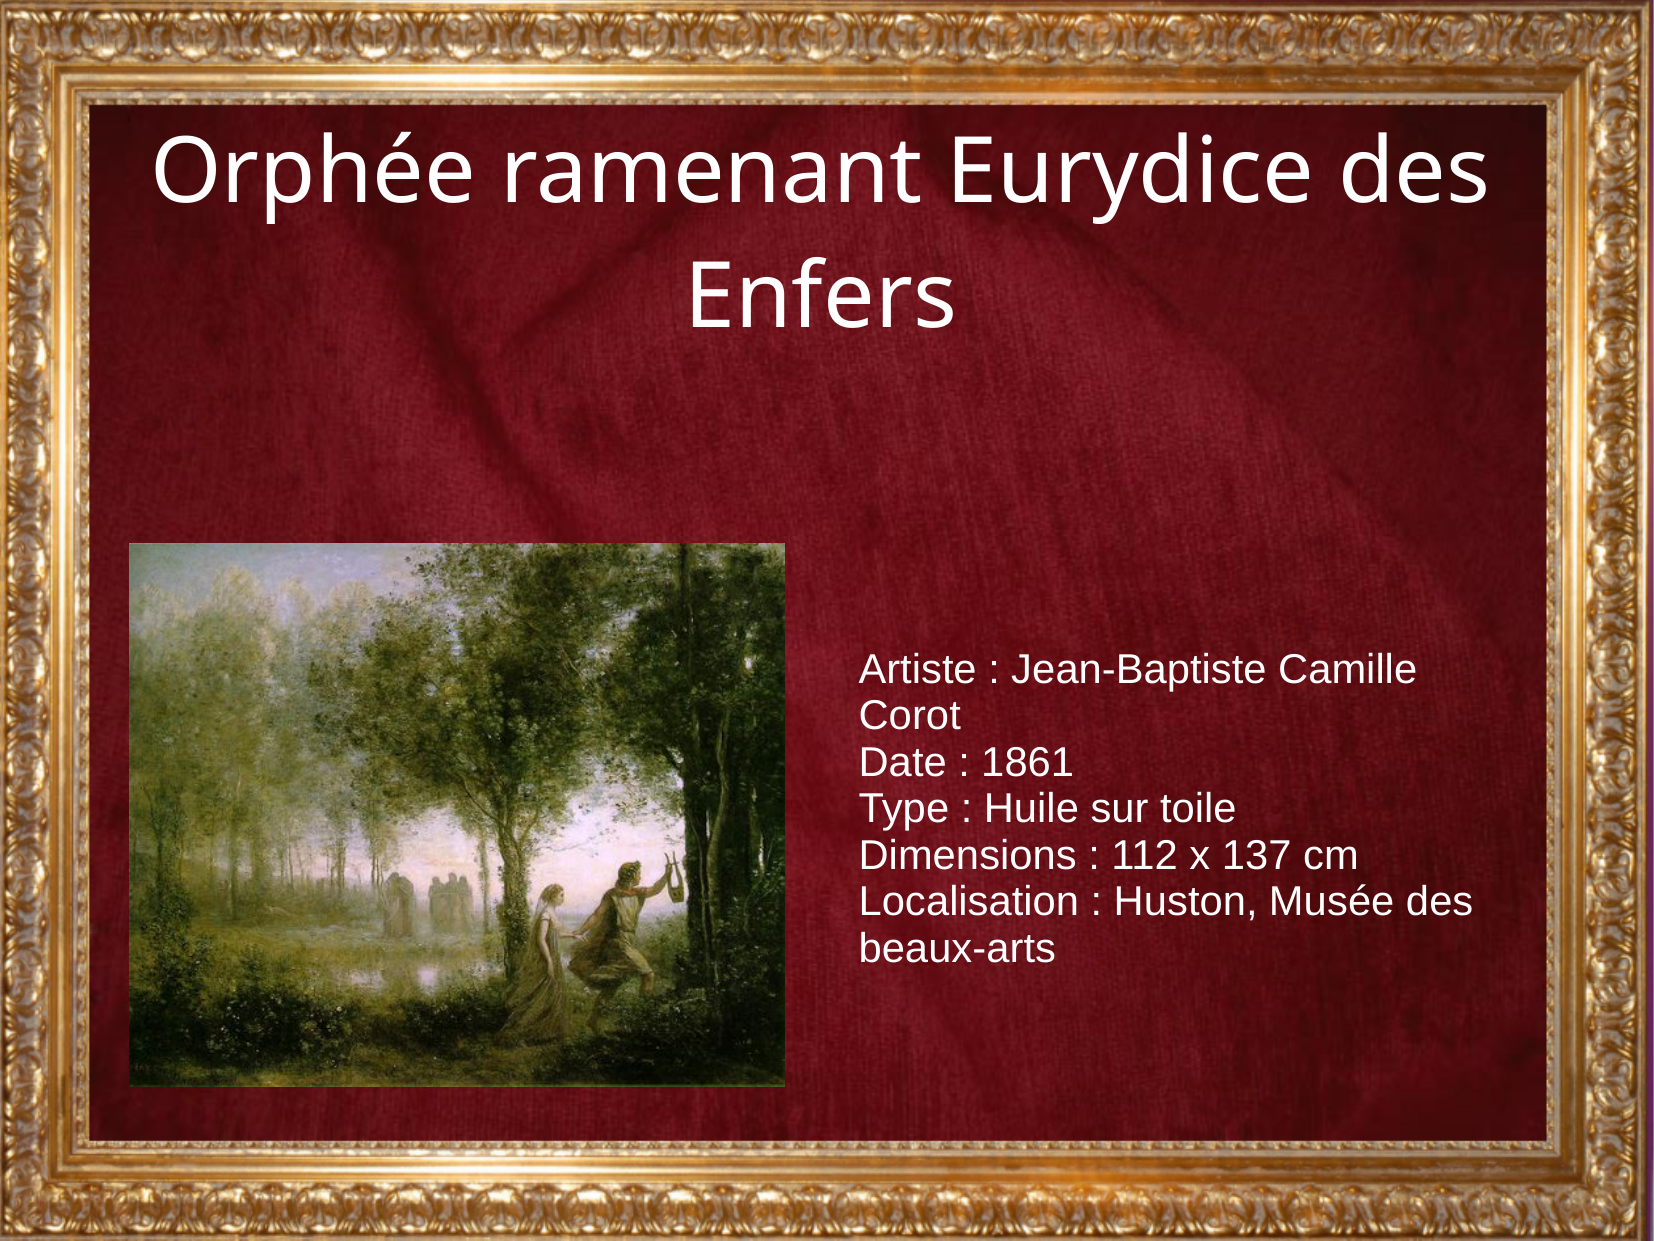

# Orphée ramenant Eurydice des Enfers
Artiste : Jean-Baptiste Camille Corot
Date : 1861
Type : Huile sur toile
Dimensions : 112 x 137 cm
Localisation : Huston, Musée des beaux-arts